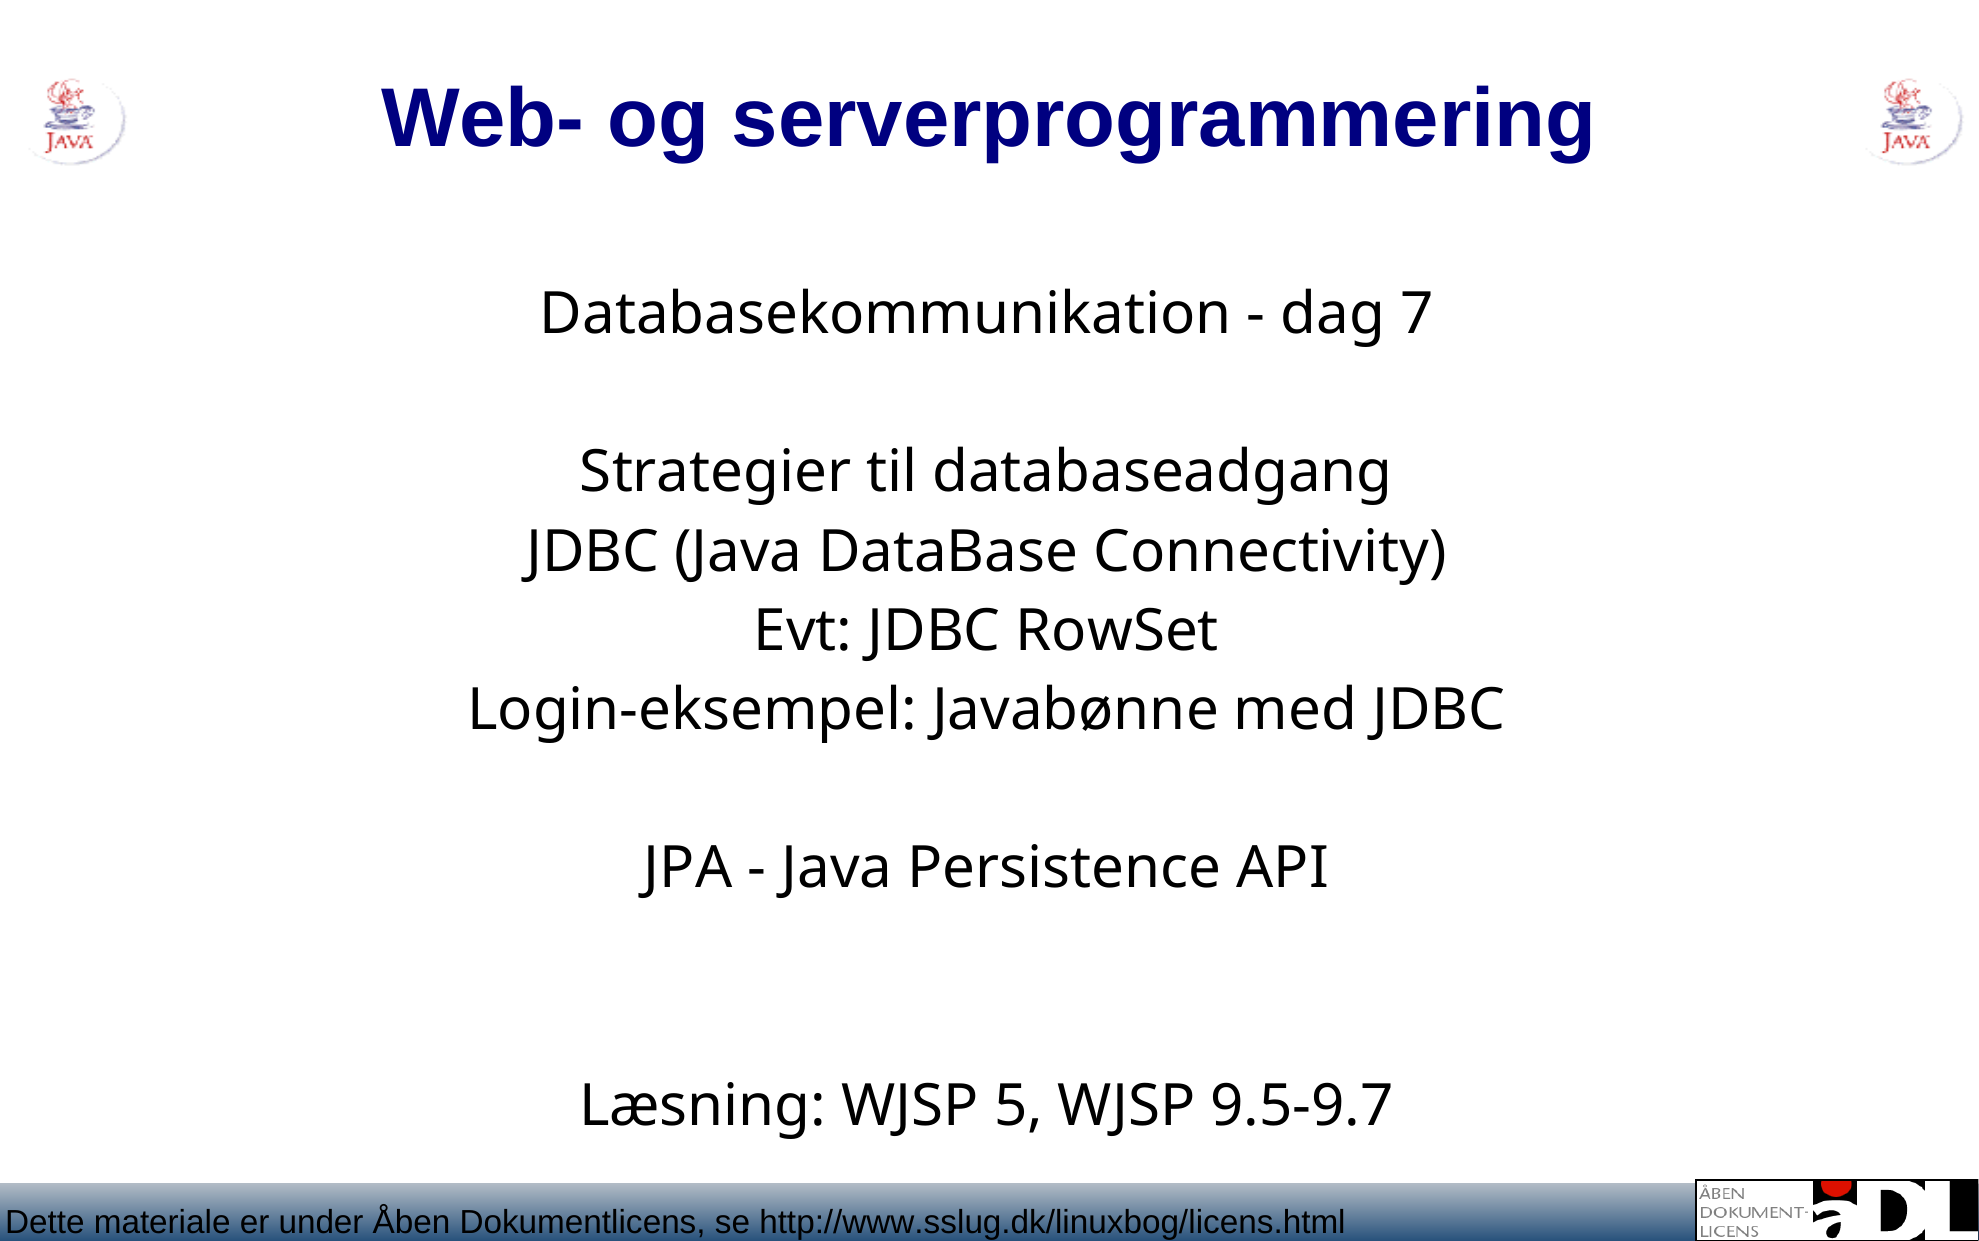

# Web- og serverprogrammering
Databasekommunikation - dag 7
Strategier til databaseadgang
JDBC (Java DataBase Connectivity)
Evt: JDBC RowSet
Login-eksempel: Javabønne med JDBC
JPA - Java Persistence API
Læsning: WJSP 5, WJSP 9.5-9.7
Dette materiale er under Åben Dokumentlicens, se http://www.sslug.dk/linuxbog/licens.html